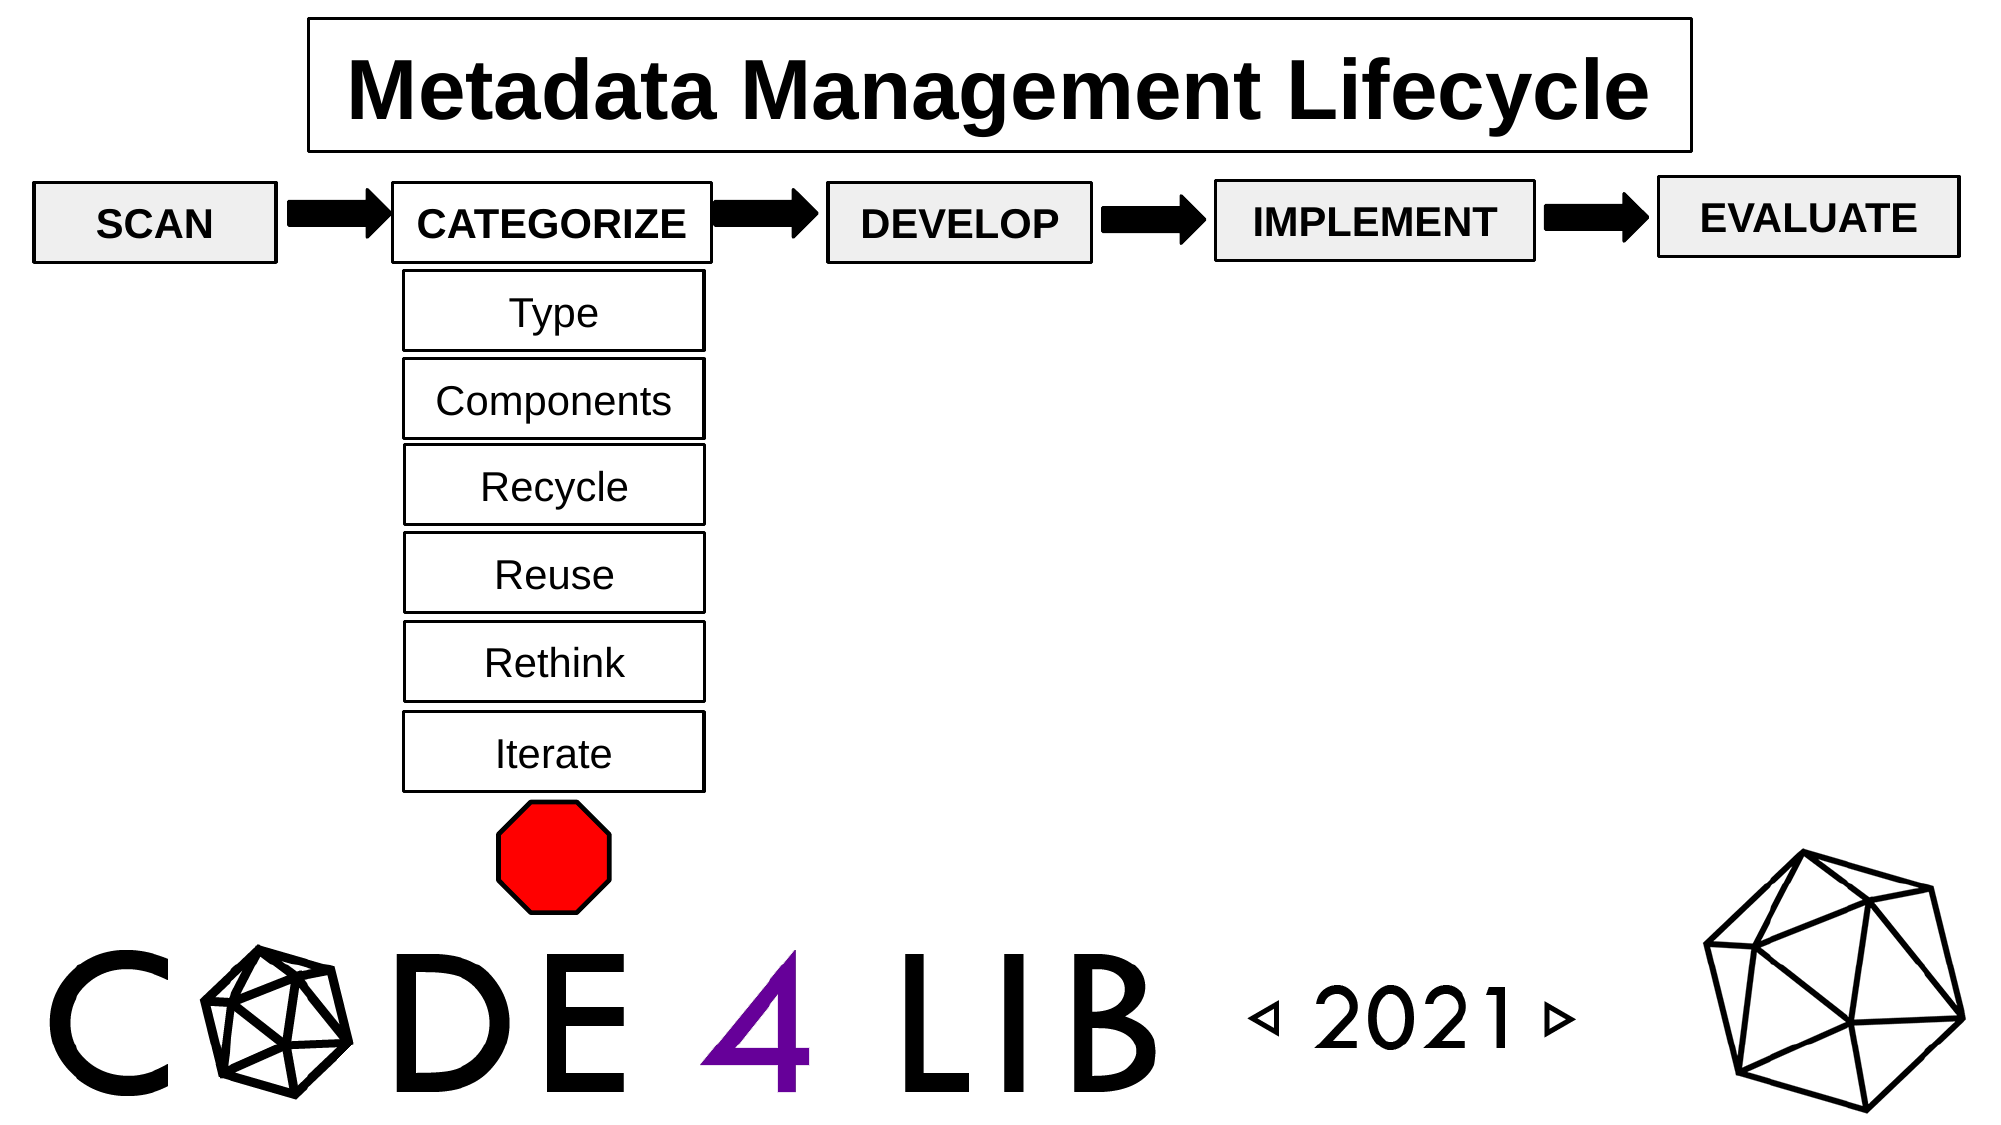

Metadata Management Lifecycle
EVALUATE
IMPLEMENT
SCAN
CATEGORIZE
DEVELOP
Type
Components
Recycle
Reuse
Rethink
Iterate